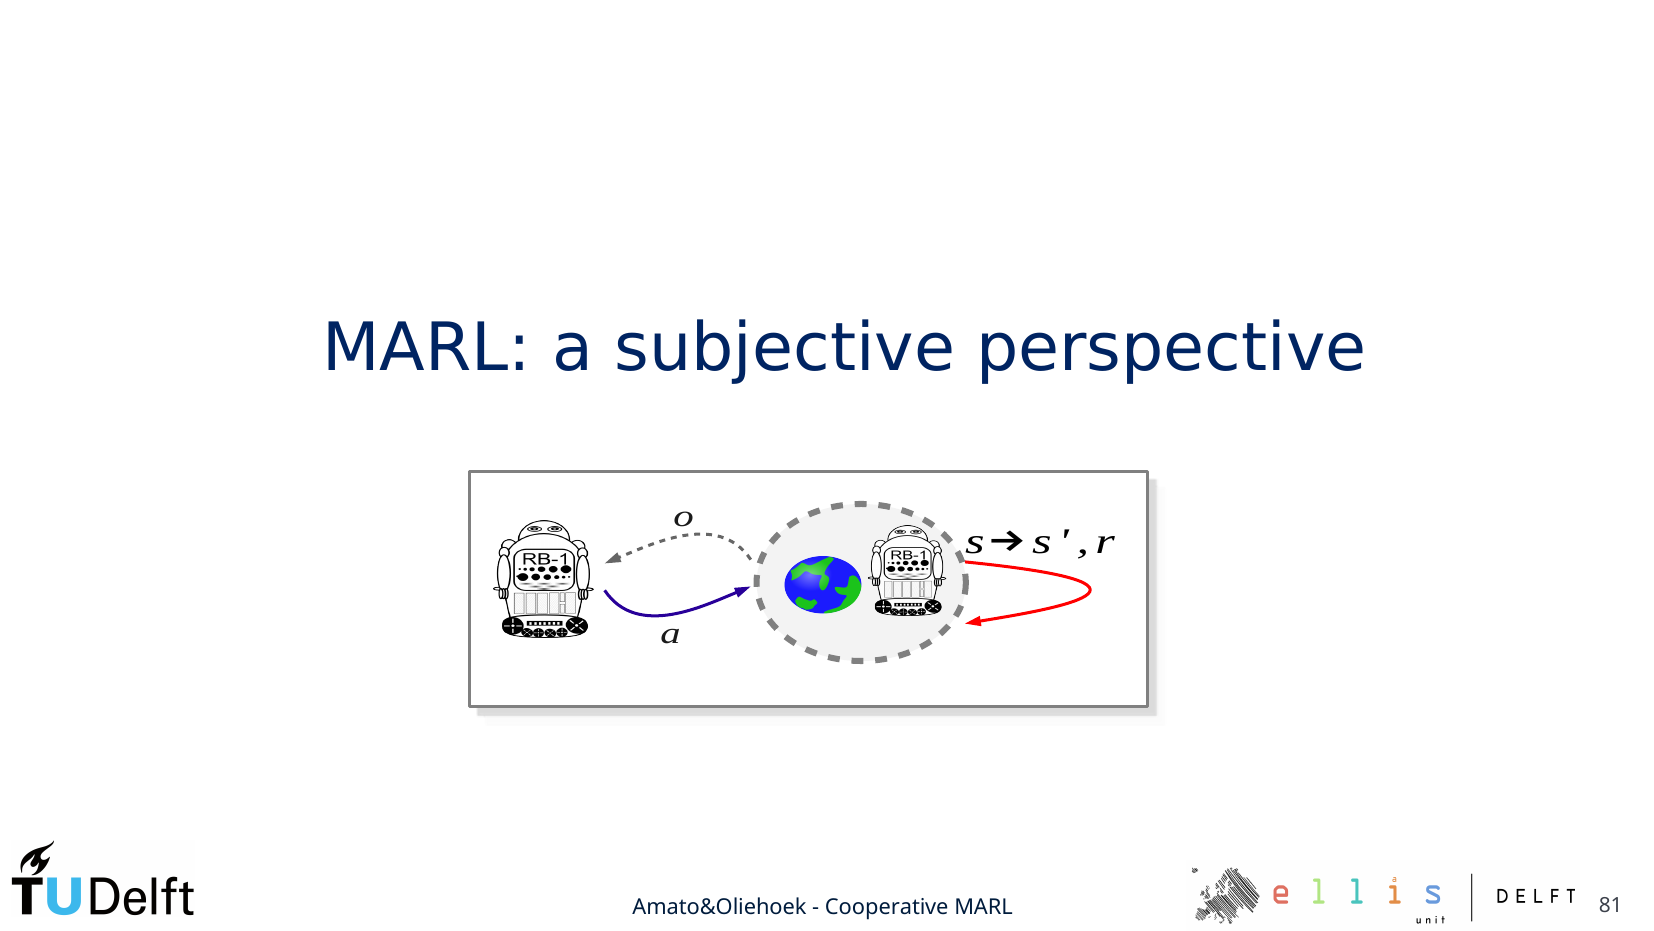

# MARL: a subjective perspective
Amato&Oliehoek - Cooperative MARL